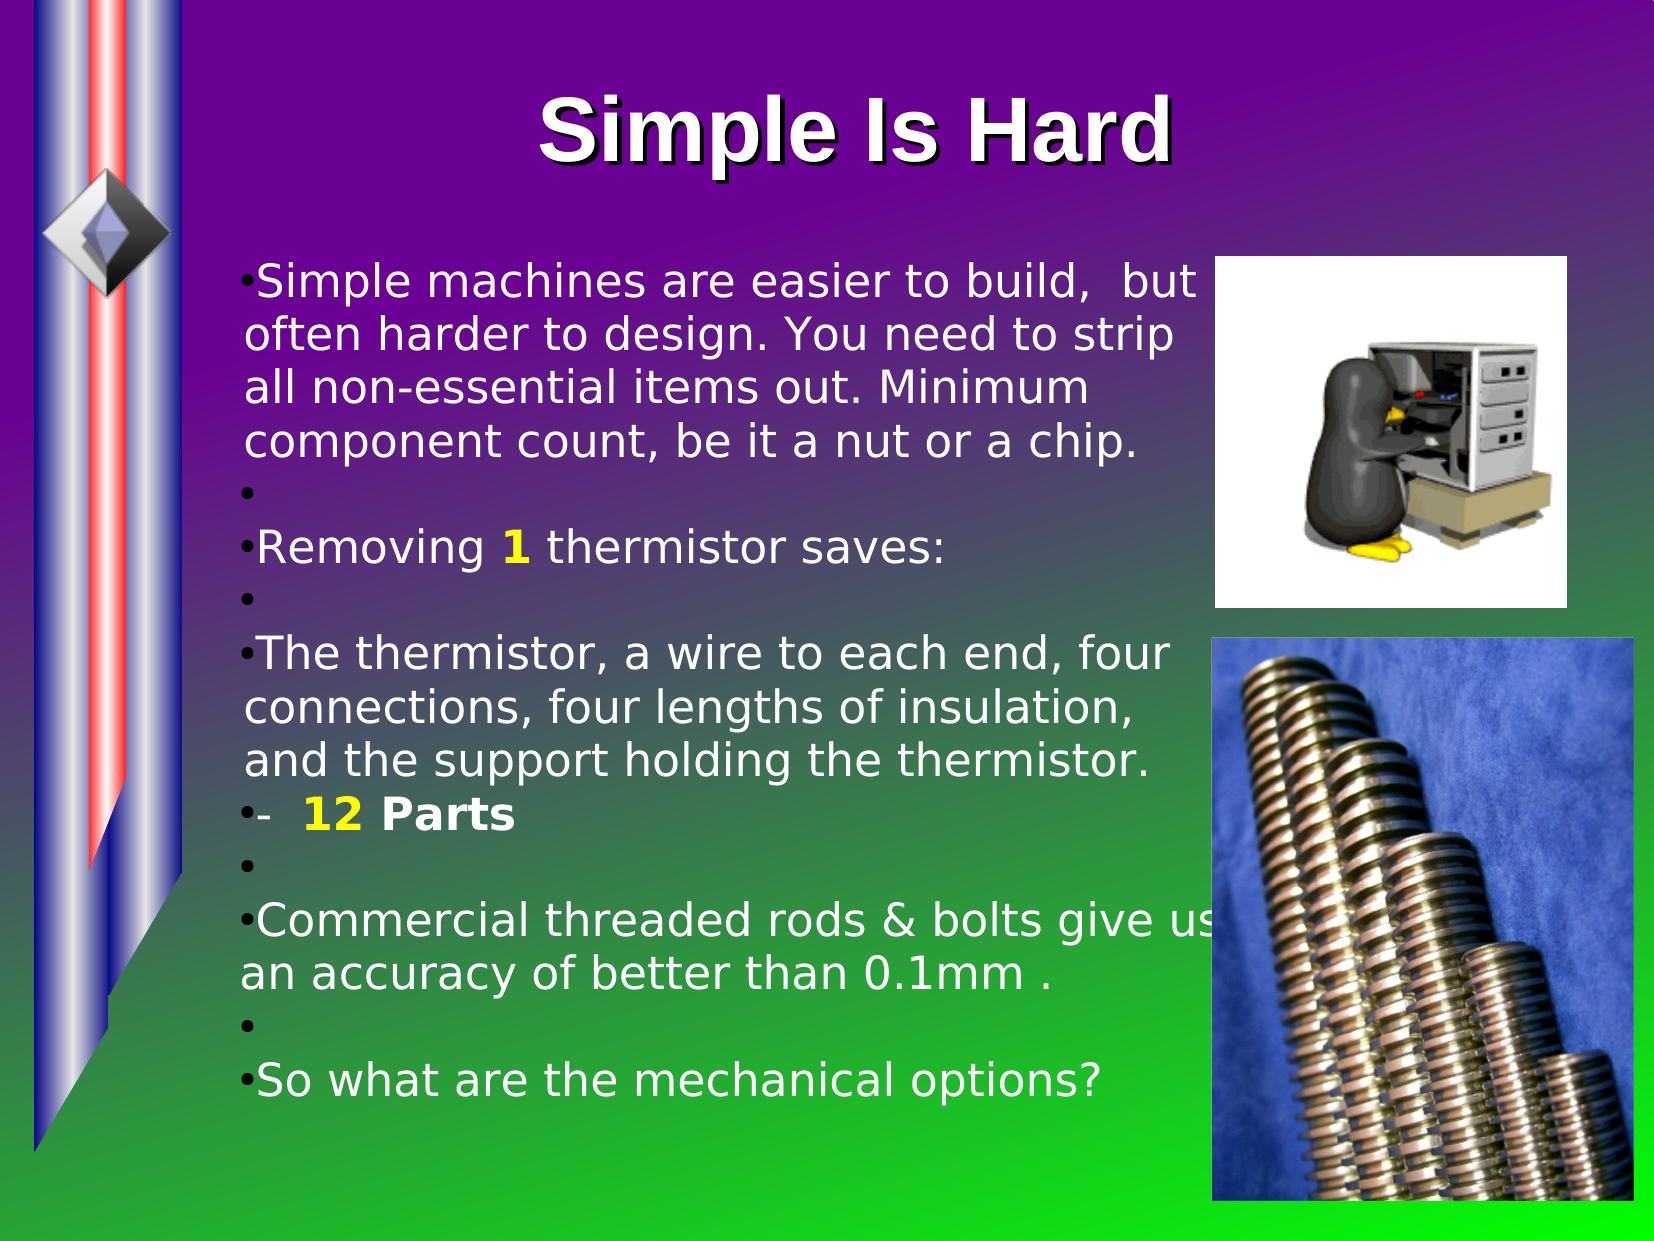

# Simple Is Hard
Simple machines are easier to build, but often harder to design. You need to strip all non-essential items out. Minimum component count, be it a nut or a chip.
Removing 1 thermistor saves:
The thermistor, a wire to each end, four connections, four lengths of insulation, and the support holding the thermistor.
- 12 Parts
Commercial threaded rods & bolts give us an accuracy of better than 0.1mm .
So what are the mechanical options?